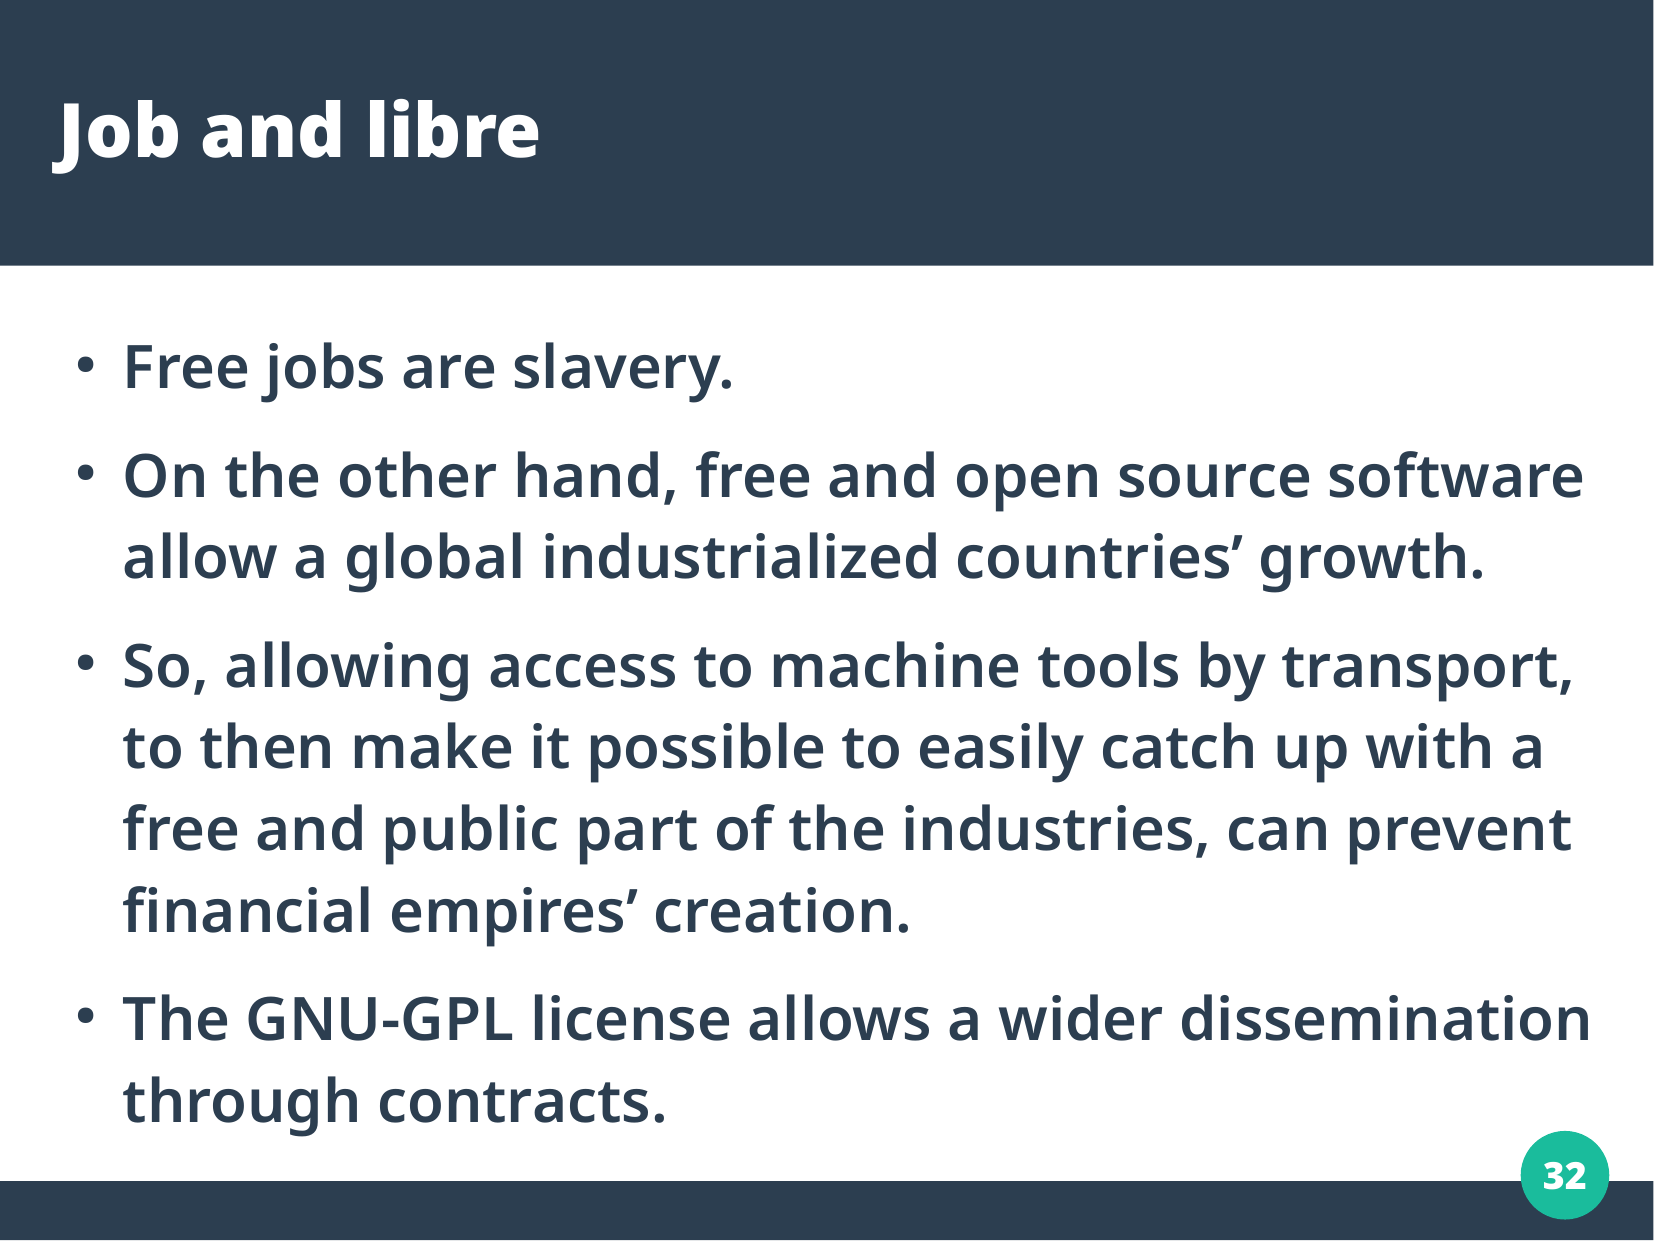

# Job and libre
Free jobs are slavery.
On the other hand, free and open source software allow a global industrialized countries’ growth.
So, allowing access to machine tools by transport, to then make it possible to easily catch up with a free and public part of the industries, can prevent financial empires’ creation.
The GNU-GPL license allows a wider dissemination through contracts.
32